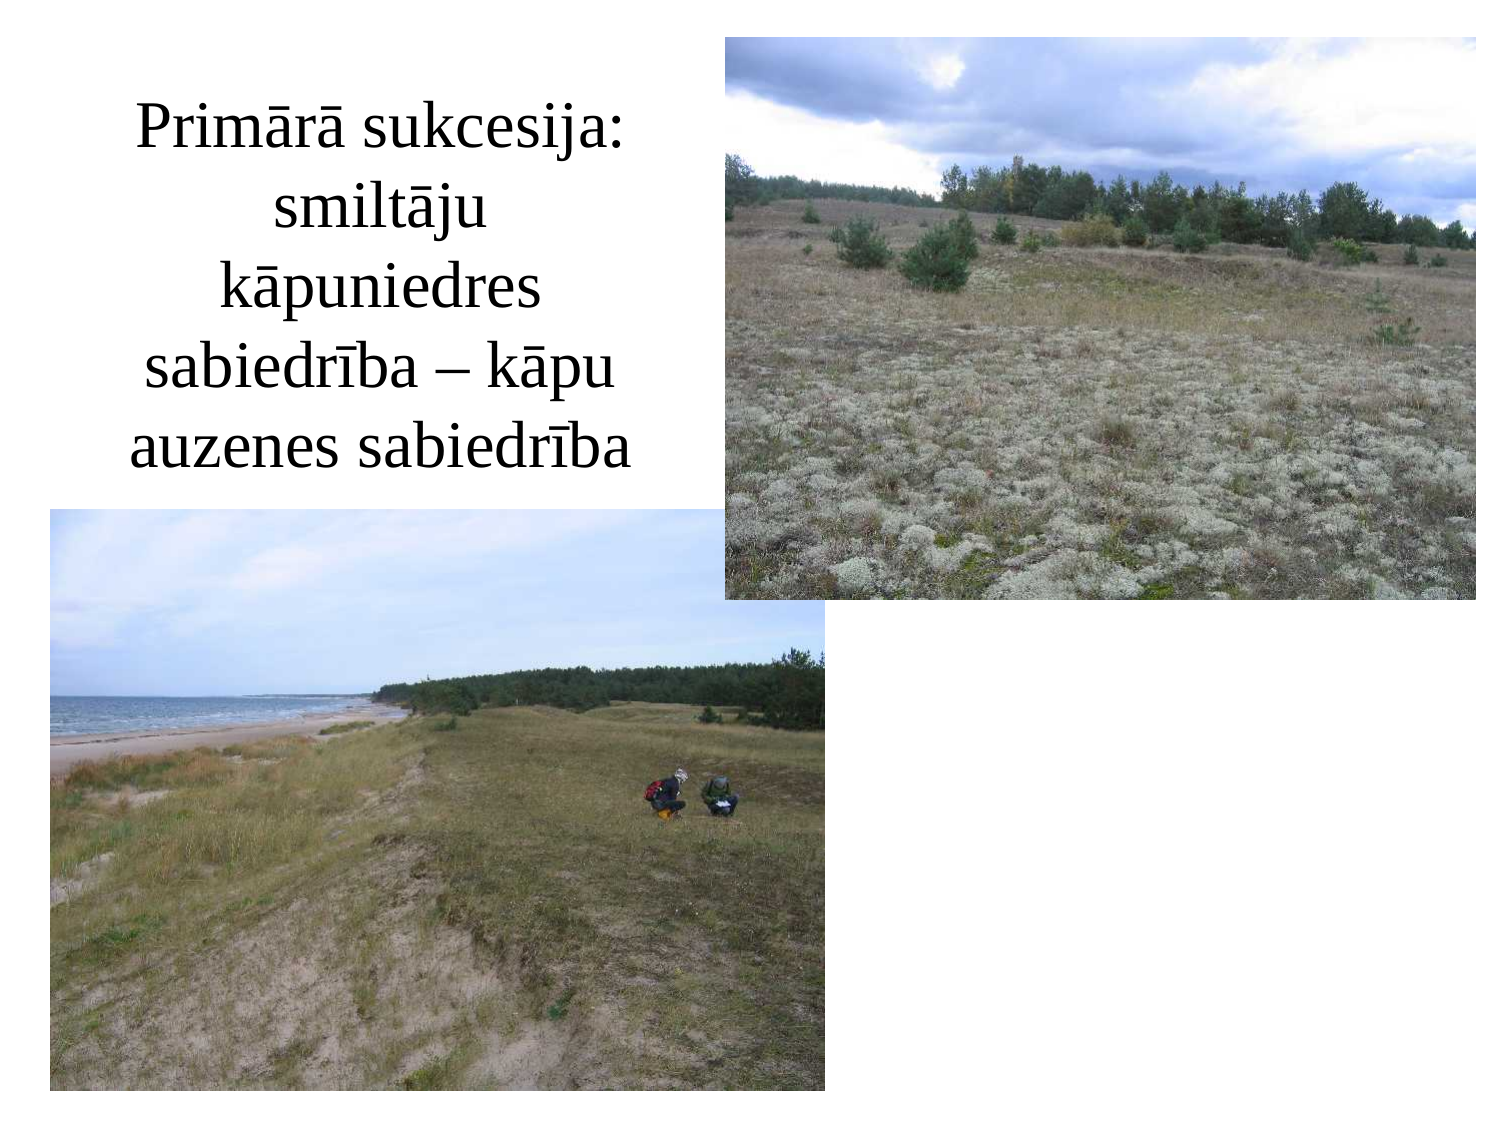

# Primārā sukcesija: smiltāju kāpuniedres sabiedrība – kāpu auzenes sabiedrība